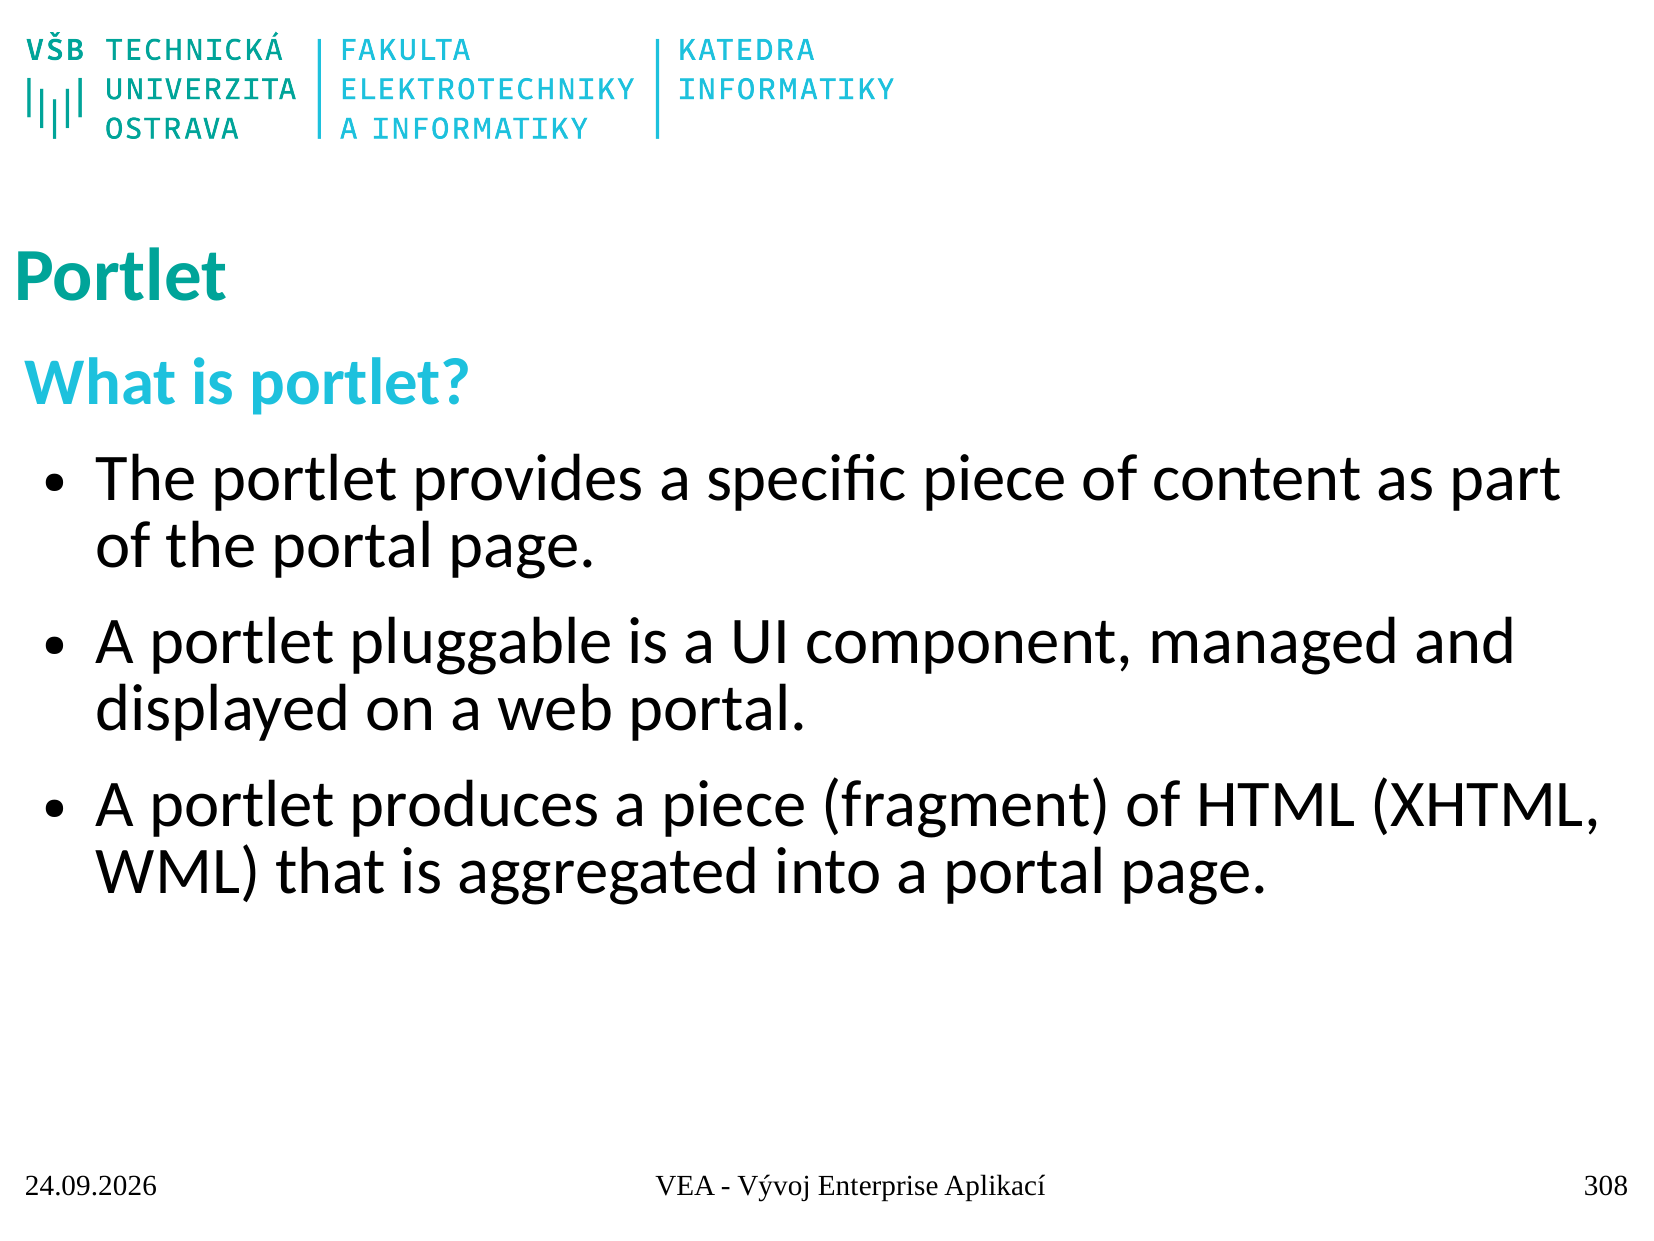

Portlet
# What is portlet?
The portlet provides a specific piece of content as part of the portal page.
A portlet pluggable is a UI component, managed and displayed on a web portal.
A portlet produces a piece (fragment) of HTML (XHTML, WML) that is aggregated into a portal page.
VEA - Vývoj Enterprise Aplikací
308